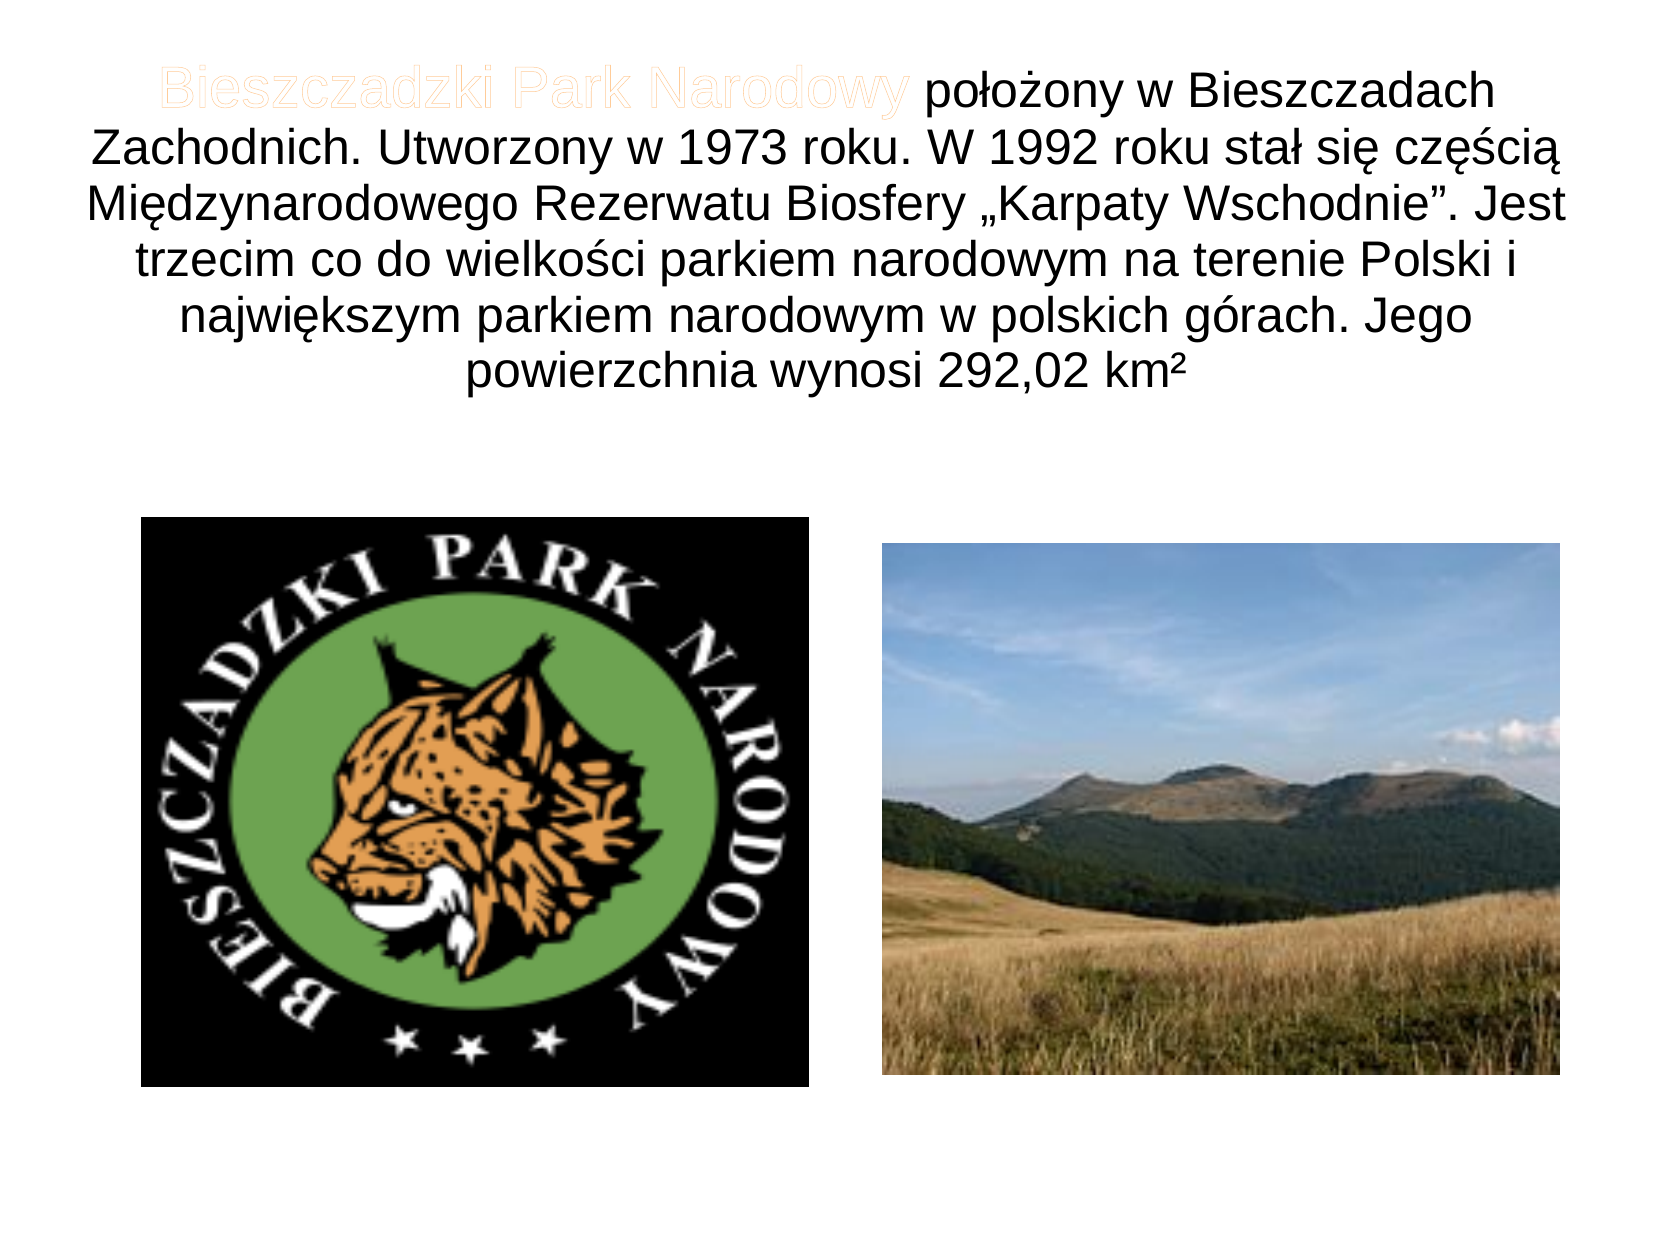

# Bieszczadzki Park Narodowy położony w Bieszczadach Zachodnich. Utworzony w 1973 roku. W 1992 roku stał się częścią Międzynarodowego Rezerwatu Biosfery „Karpaty Wschodnie”. Jest trzecim co do wielkości parkiem narodowym na terenie Polski i największym parkiem narodowym w polskich górach. Jego powierzchnia wynosi 292,02 km²